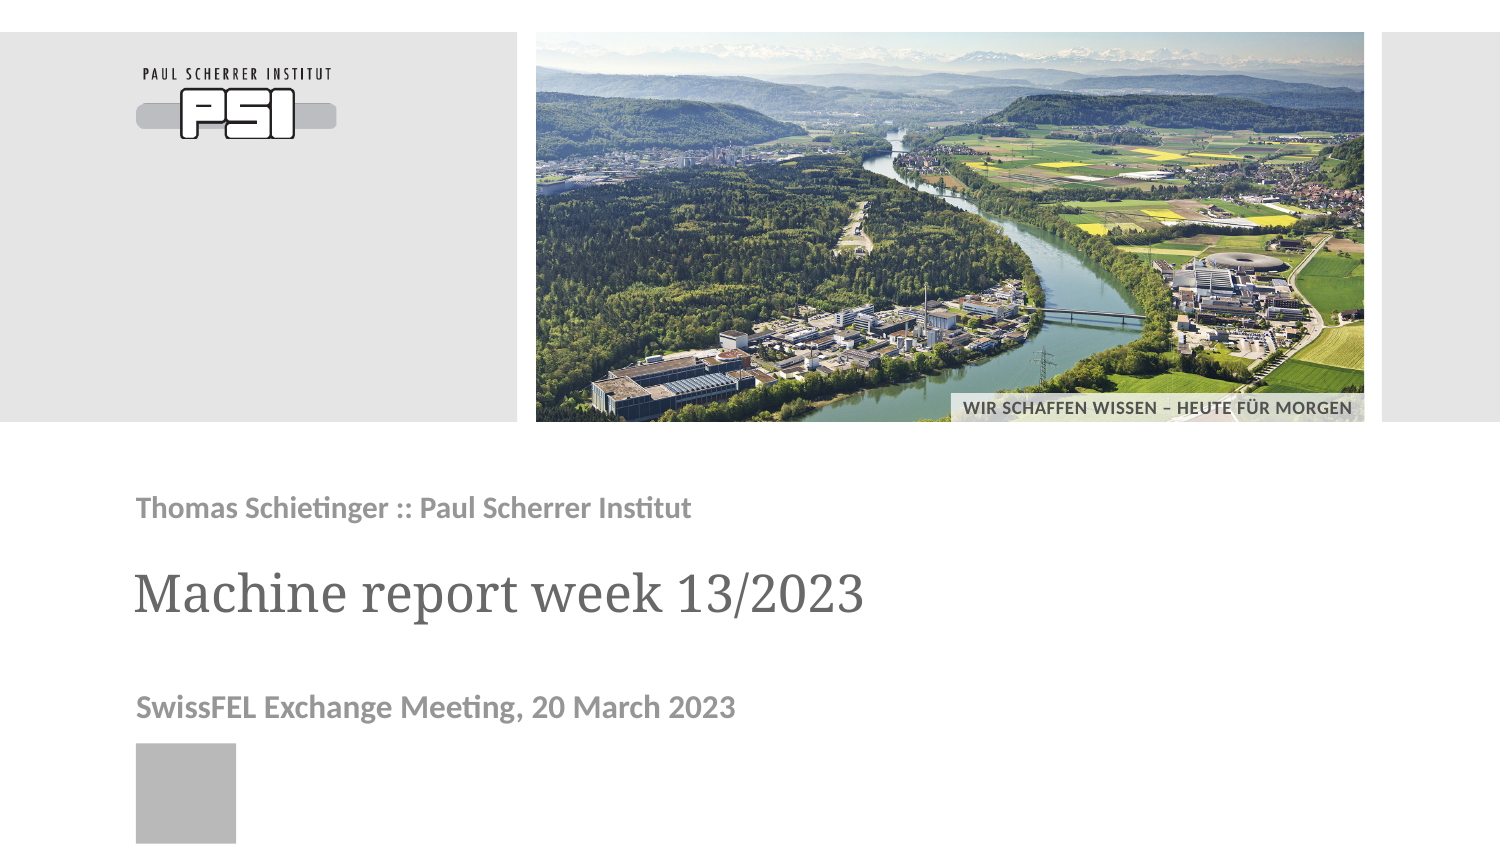

Thomas Schietinger :: Paul Scherrer Institut
# Machine report week 13/2023
SwissFEL Exchange Meeting, 20 March 2023